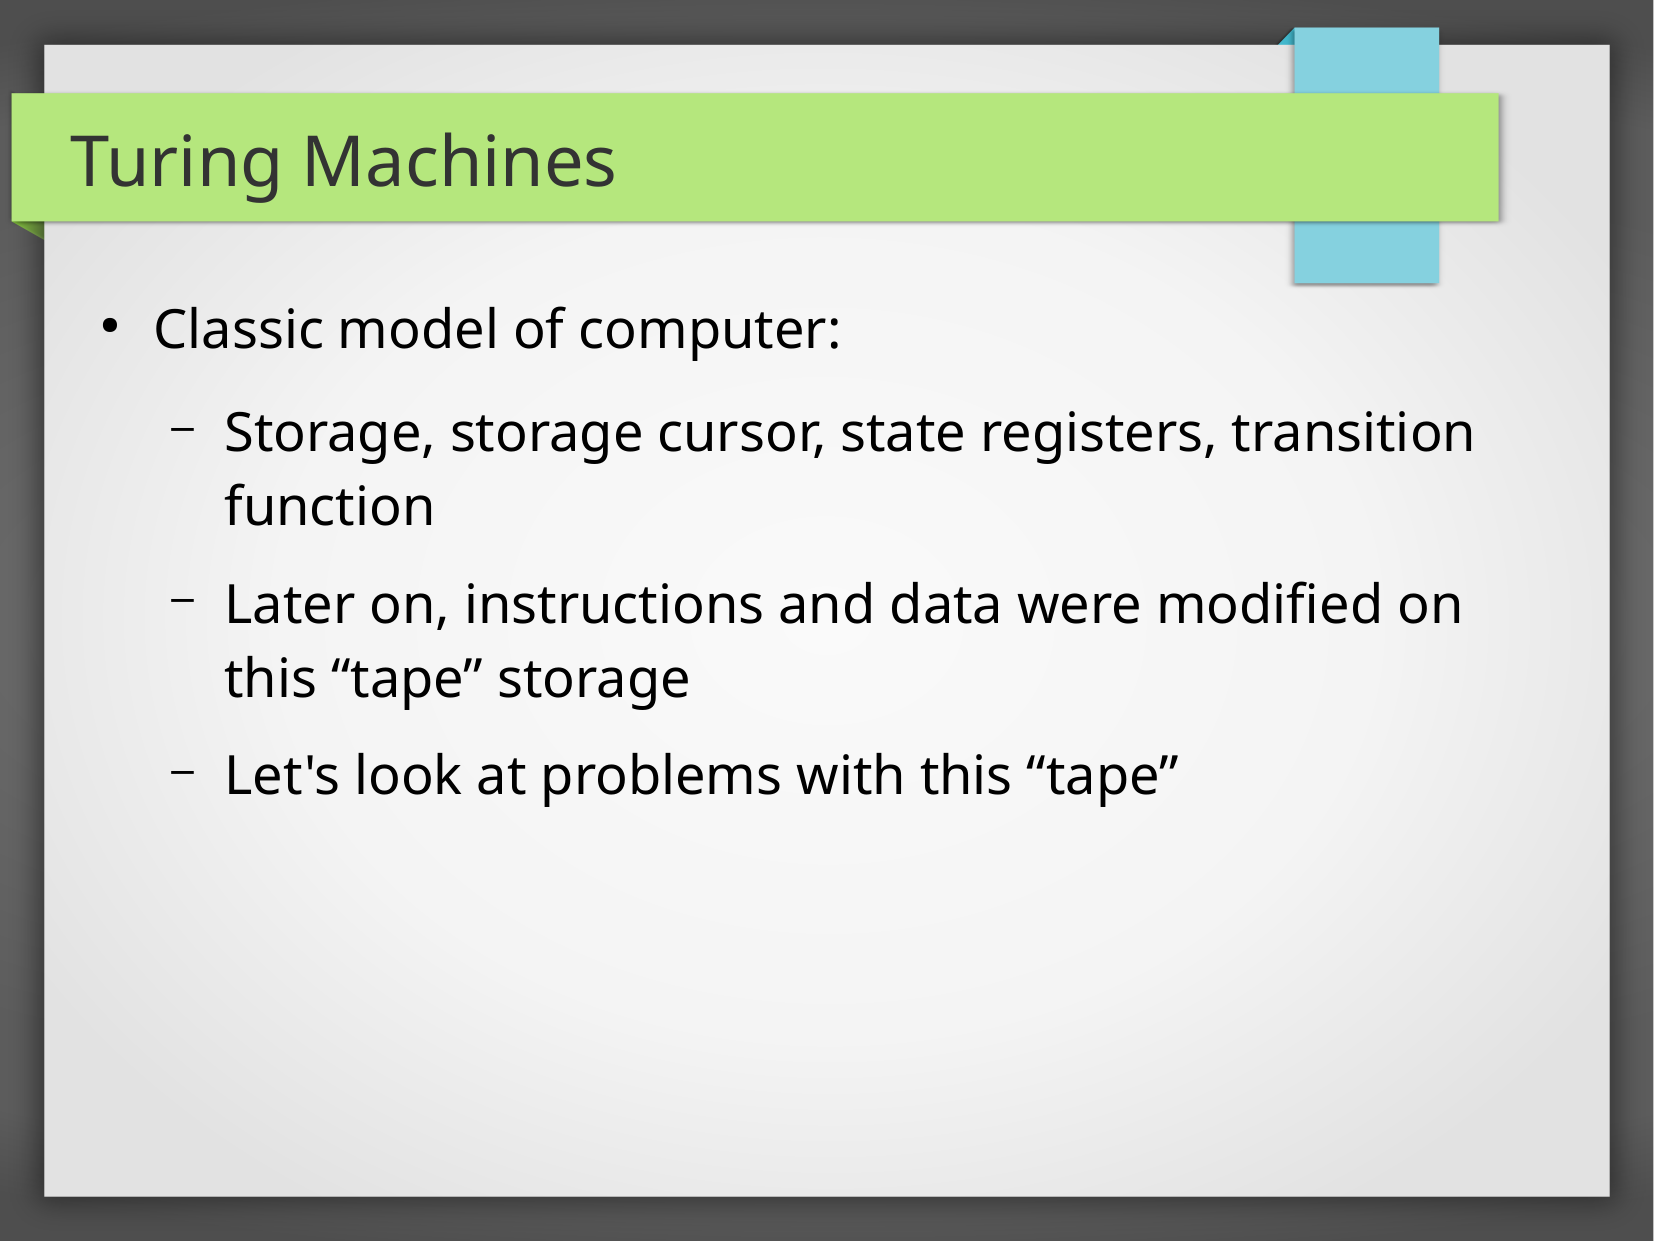

# Turing Machines
Classic model of computer:
Storage, storage cursor, state registers, transition function
Later on, instructions and data were modified on this “tape” storage
Let's look at problems with this “tape”